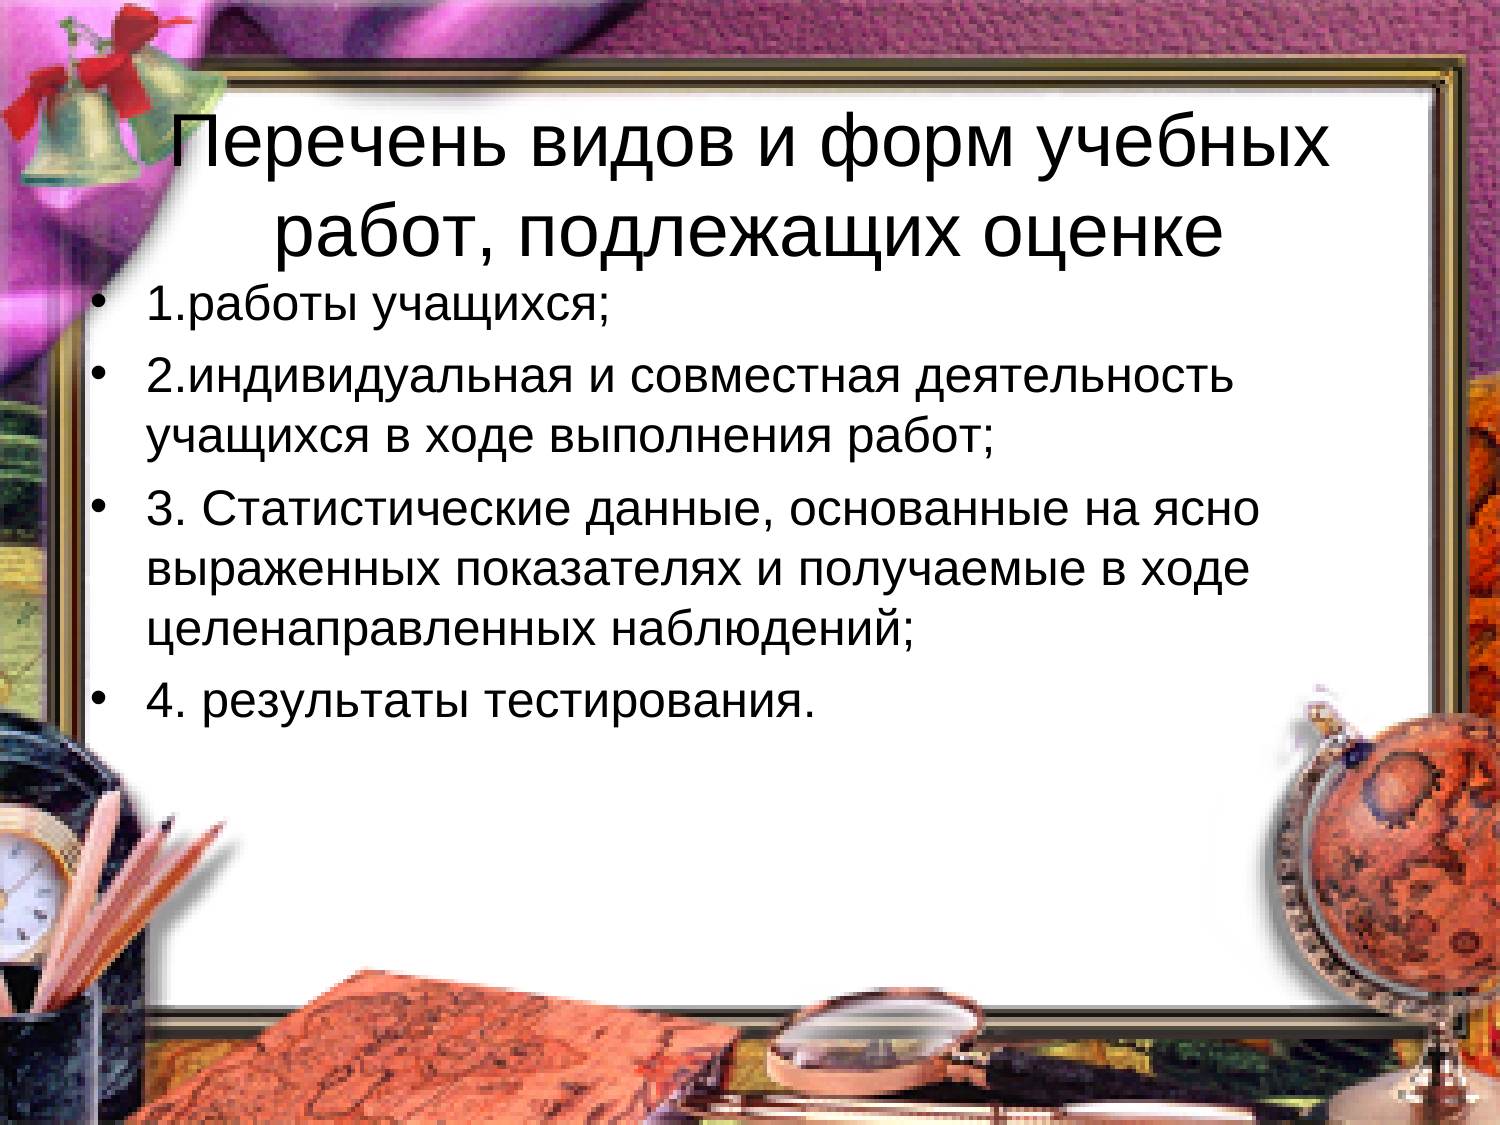

Перечень видов и форм учебных работ, подлежащих оценке
1.работы учащихся;
2.индивидуальная и совместная деятельность учащихся в ходе выполнения работ;
3. Статистические данные, основанные на ясно выраженных показателях и получаемые в ходе целенаправленных наблюдений;
4. результаты тестирования.